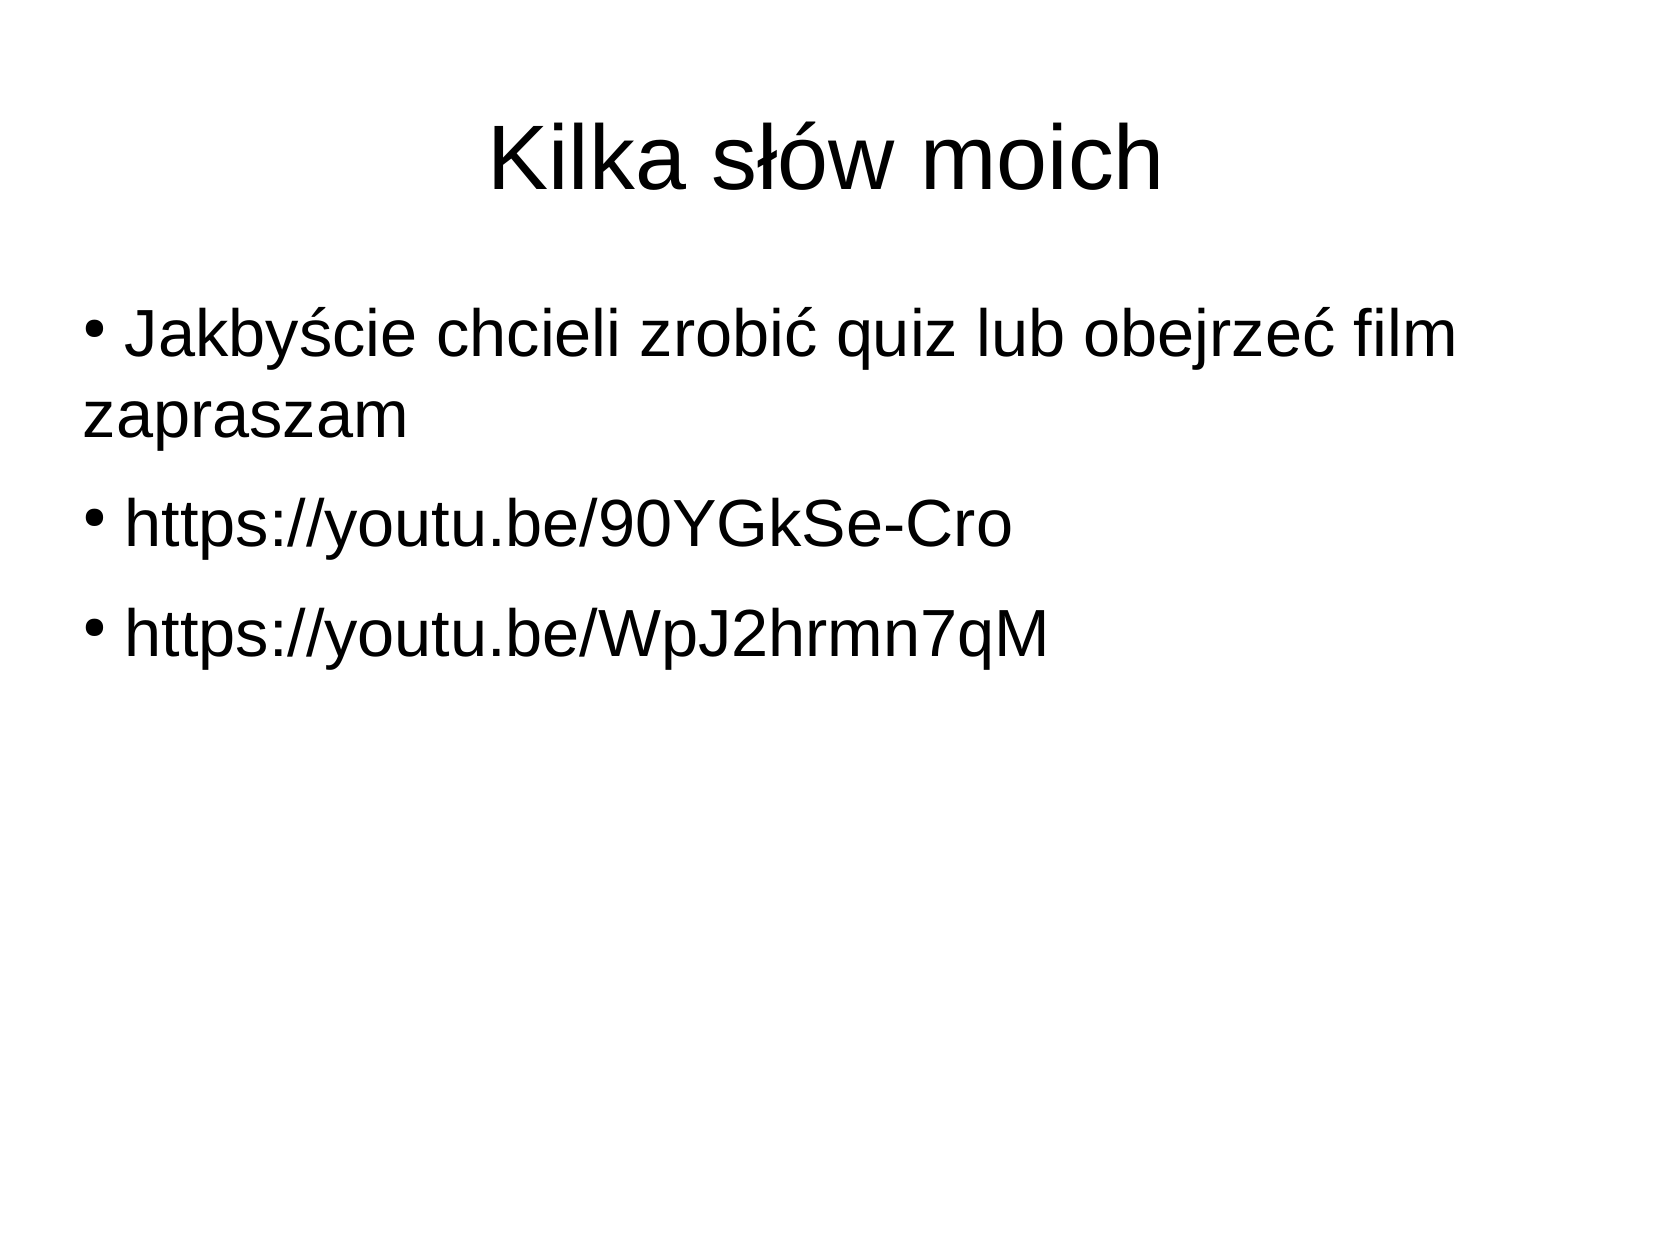

# Kilka słów moich
 Jakbyście chcieli zrobić quiz lub obejrzeć film zapraszam
 https://youtu.be/90YGkSe-Cro
 https://youtu.be/WpJ2hrmn7qM